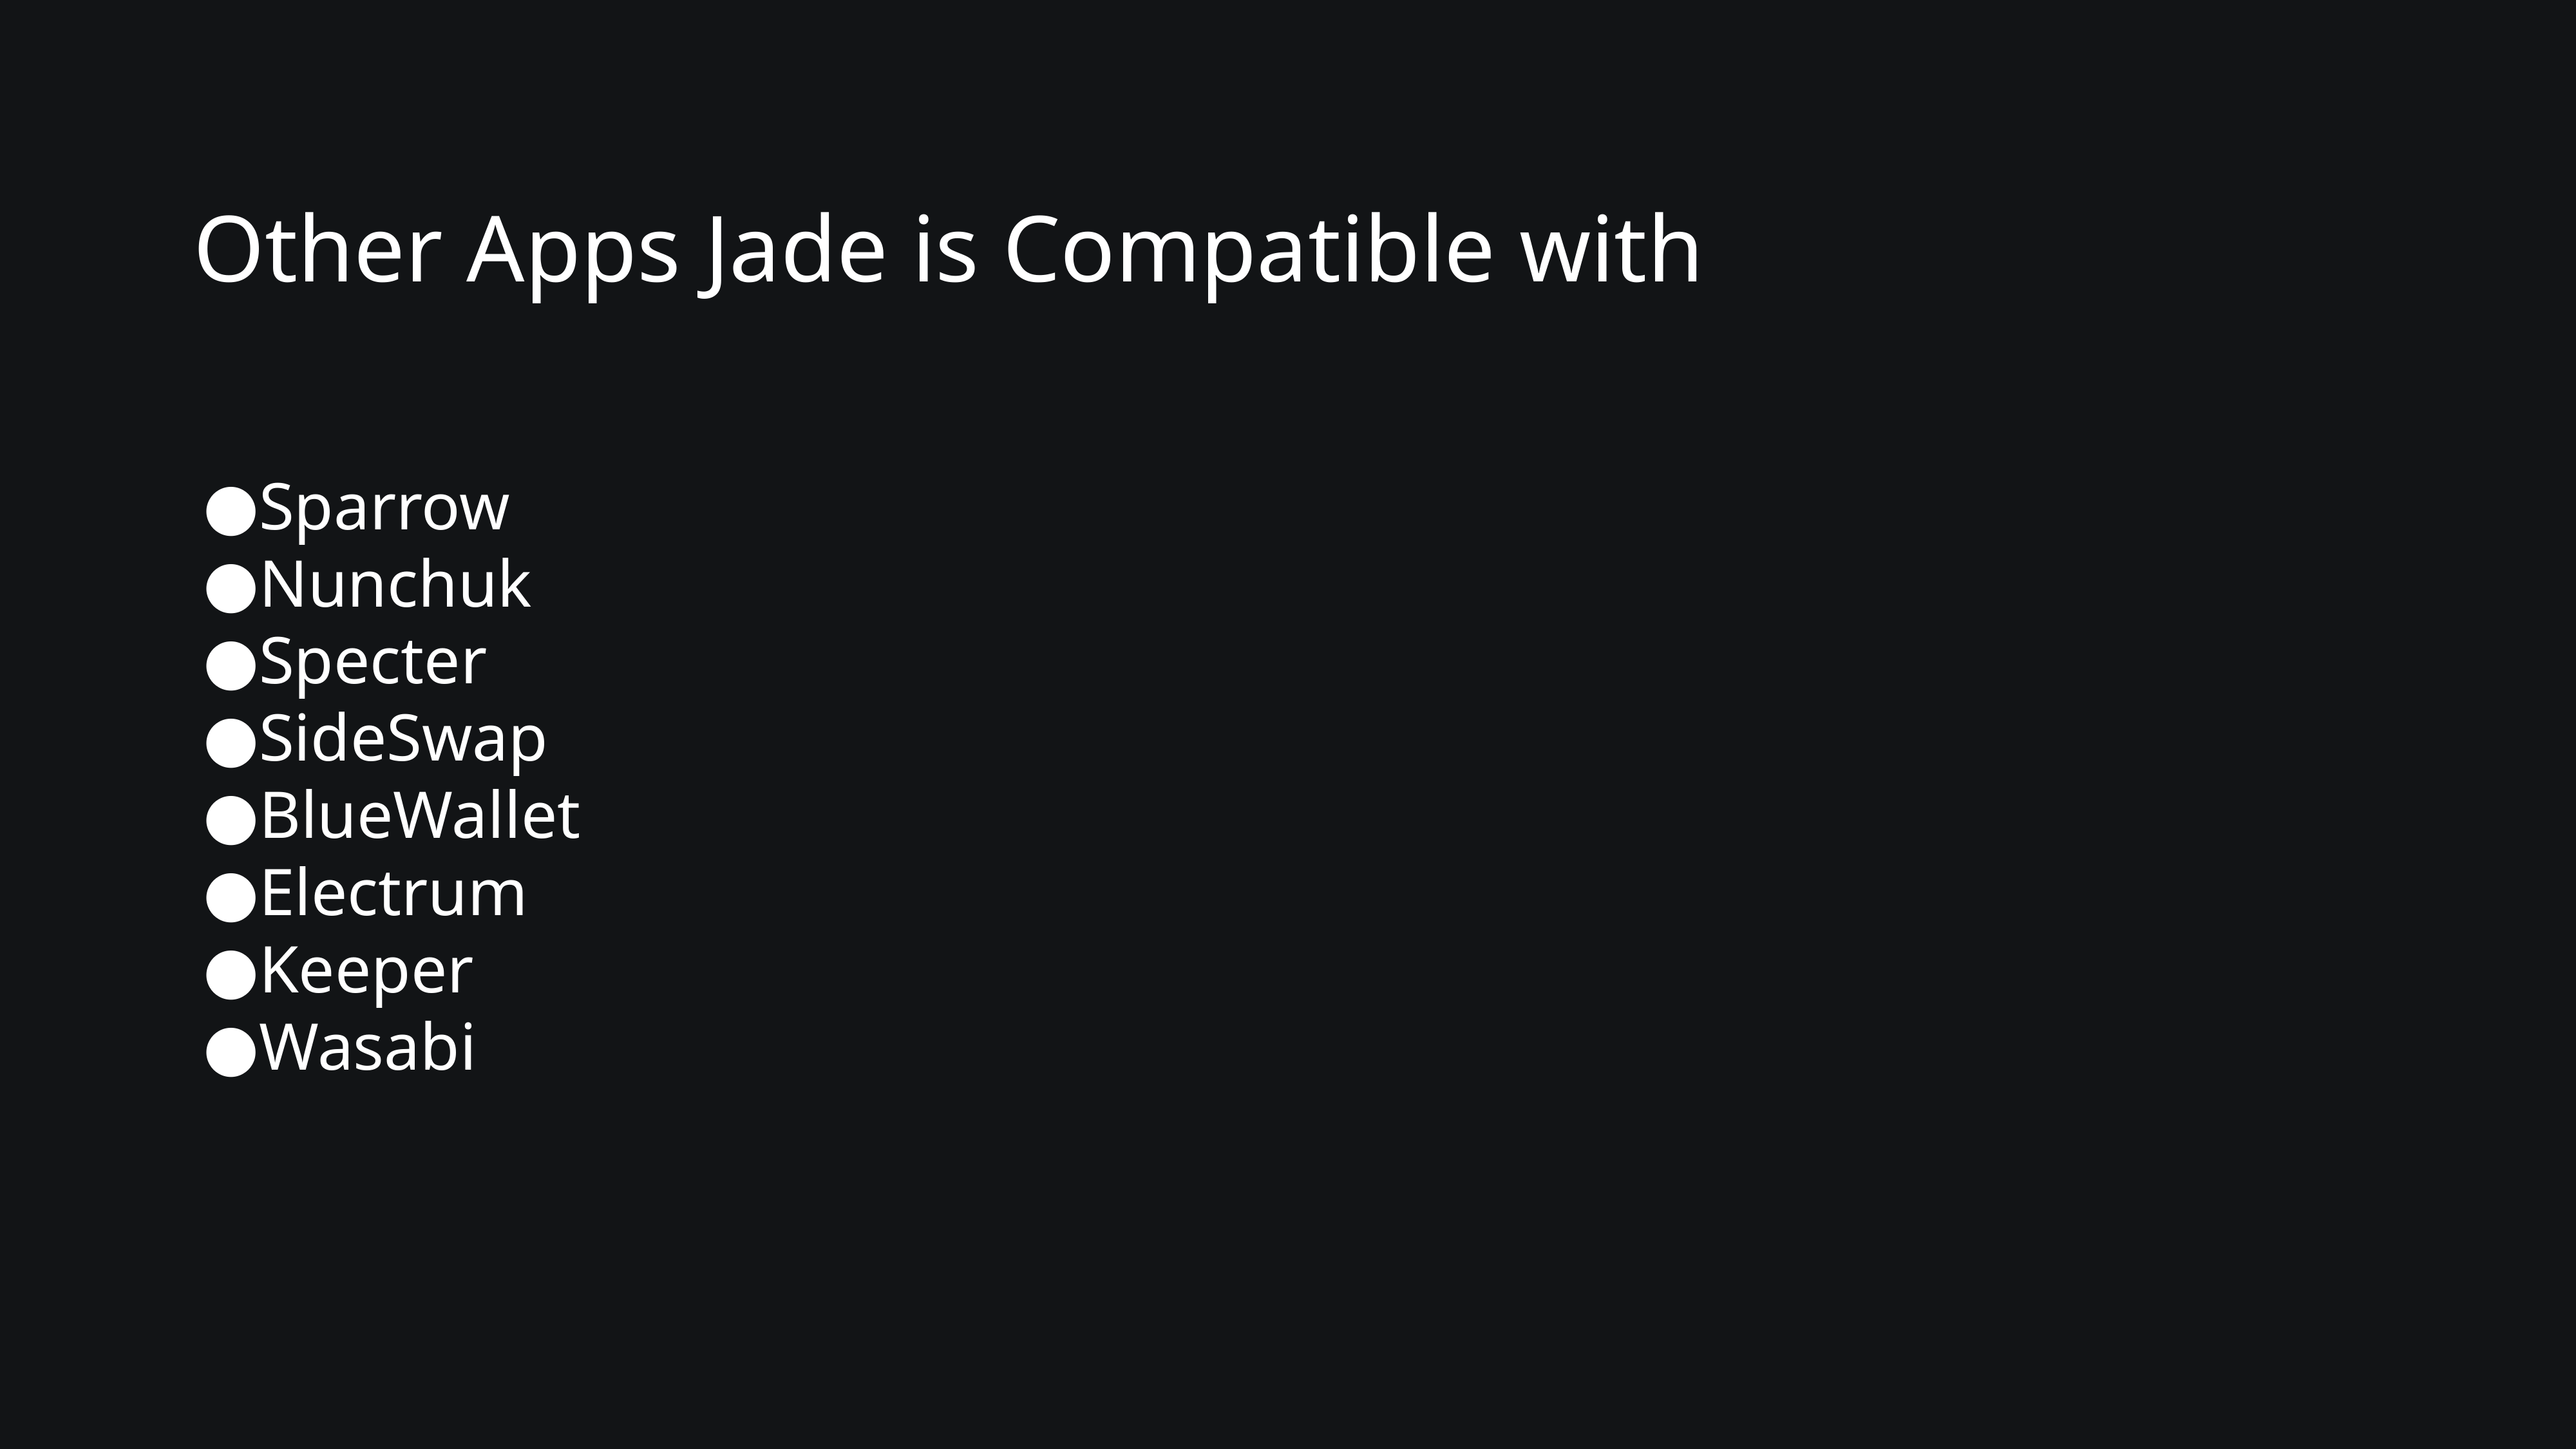

Other Apps Jade is Compatible with
Sparrow
Nunchuk
Specter
SideSwap
BlueWallet
Electrum
Keeper
Wasabi